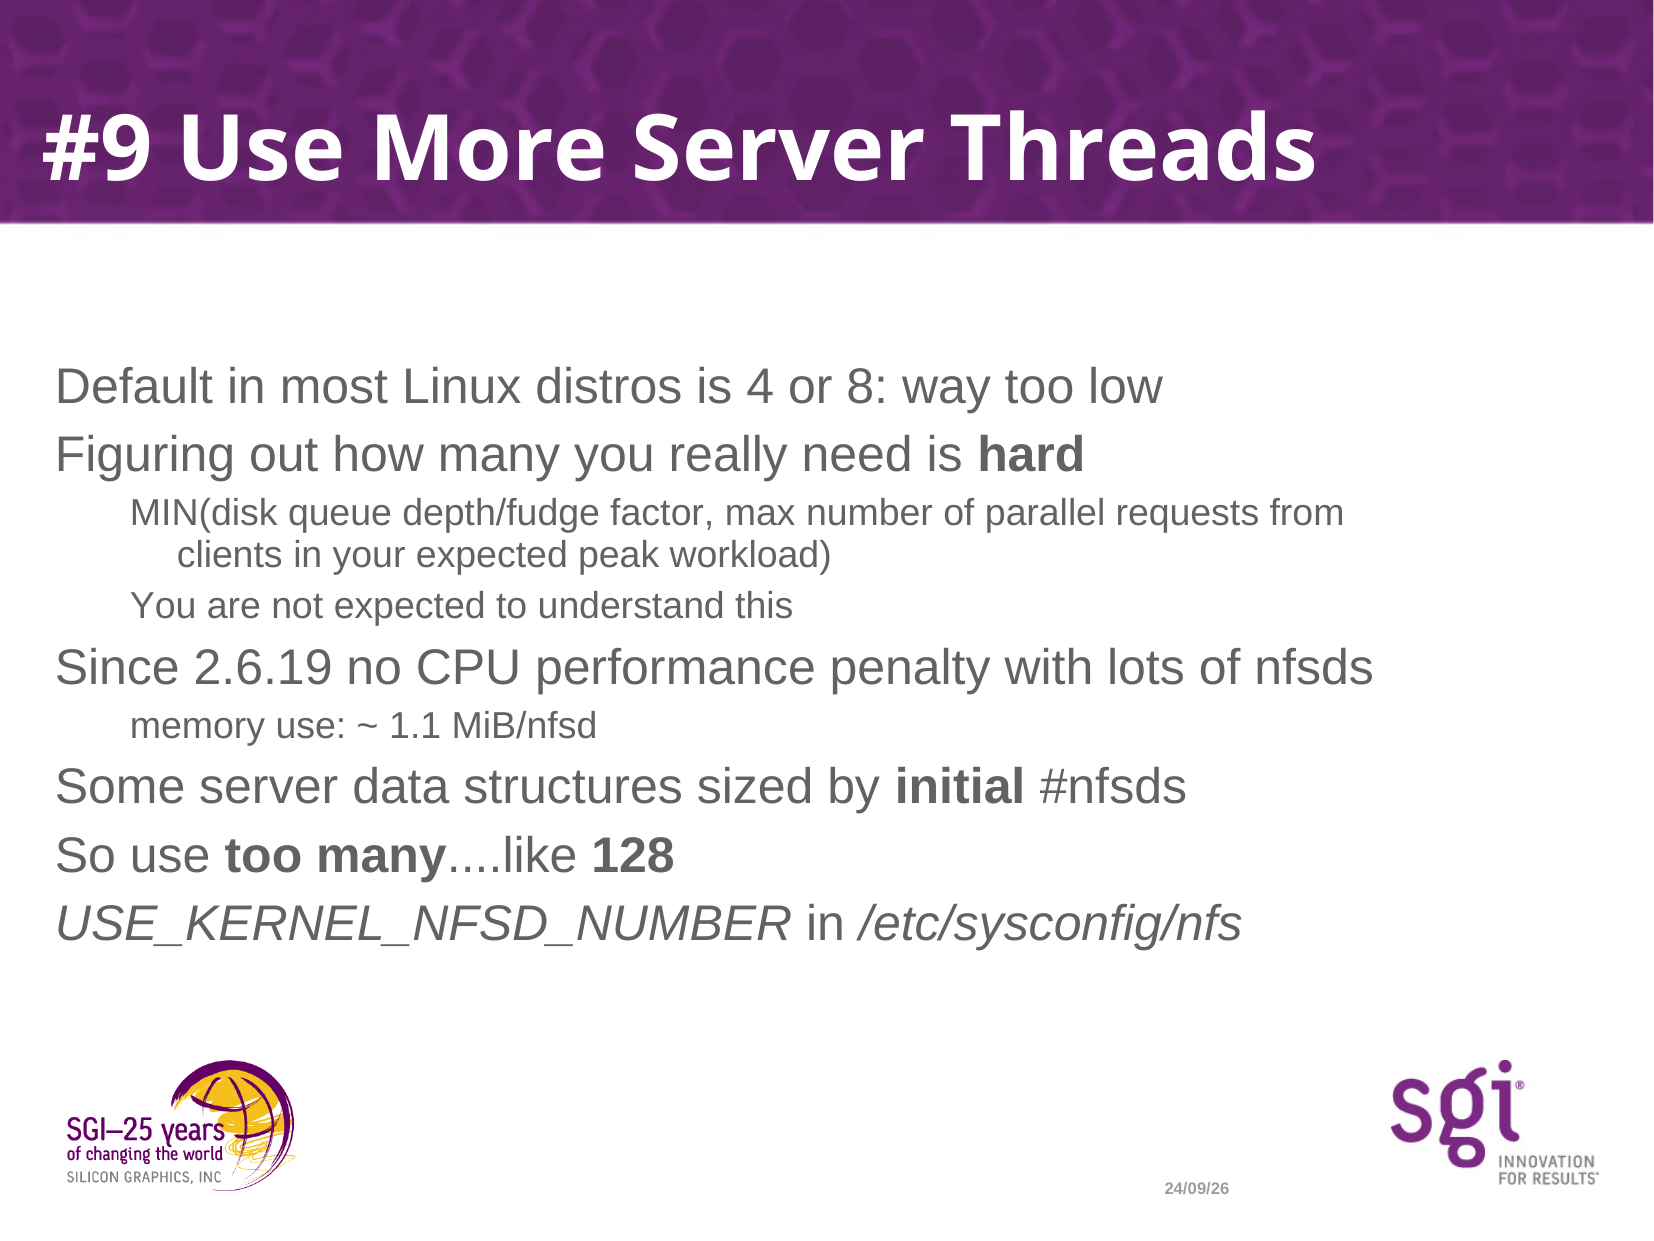

# #9 Use More Server Threads
Default in most Linux distros is 4 or 8: way too low
Figuring out how many you really need is hard
MIN(disk queue depth/fudge factor, max number of parallel requests from clients in your expected peak workload)
You are not expected to understand this
Since 2.6.19 no CPU performance penalty with lots of nfsds
memory use: ~ 1.1 MiB/nfsd
Some server data structures sized by initial #nfsds
So use too many....like 128
USE_KERNEL_NFSD_NUMBER in /etc/sysconfig/nfs